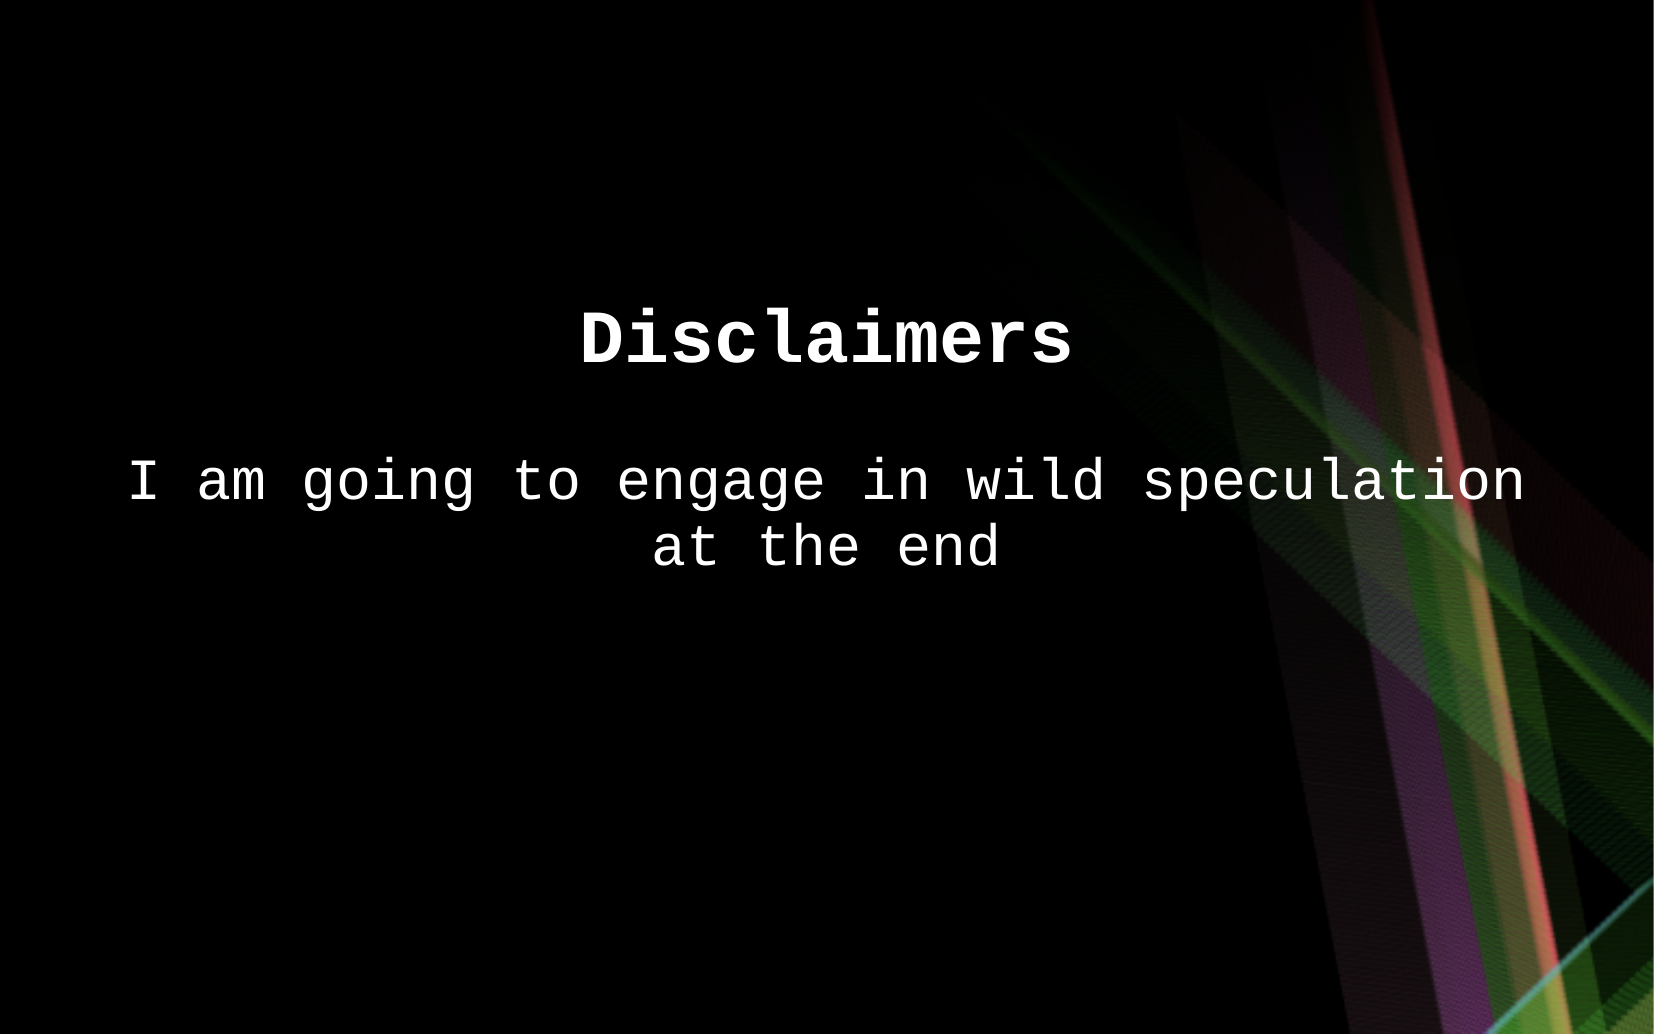

# Disclaimers
I am going to engage in wild speculation at the end